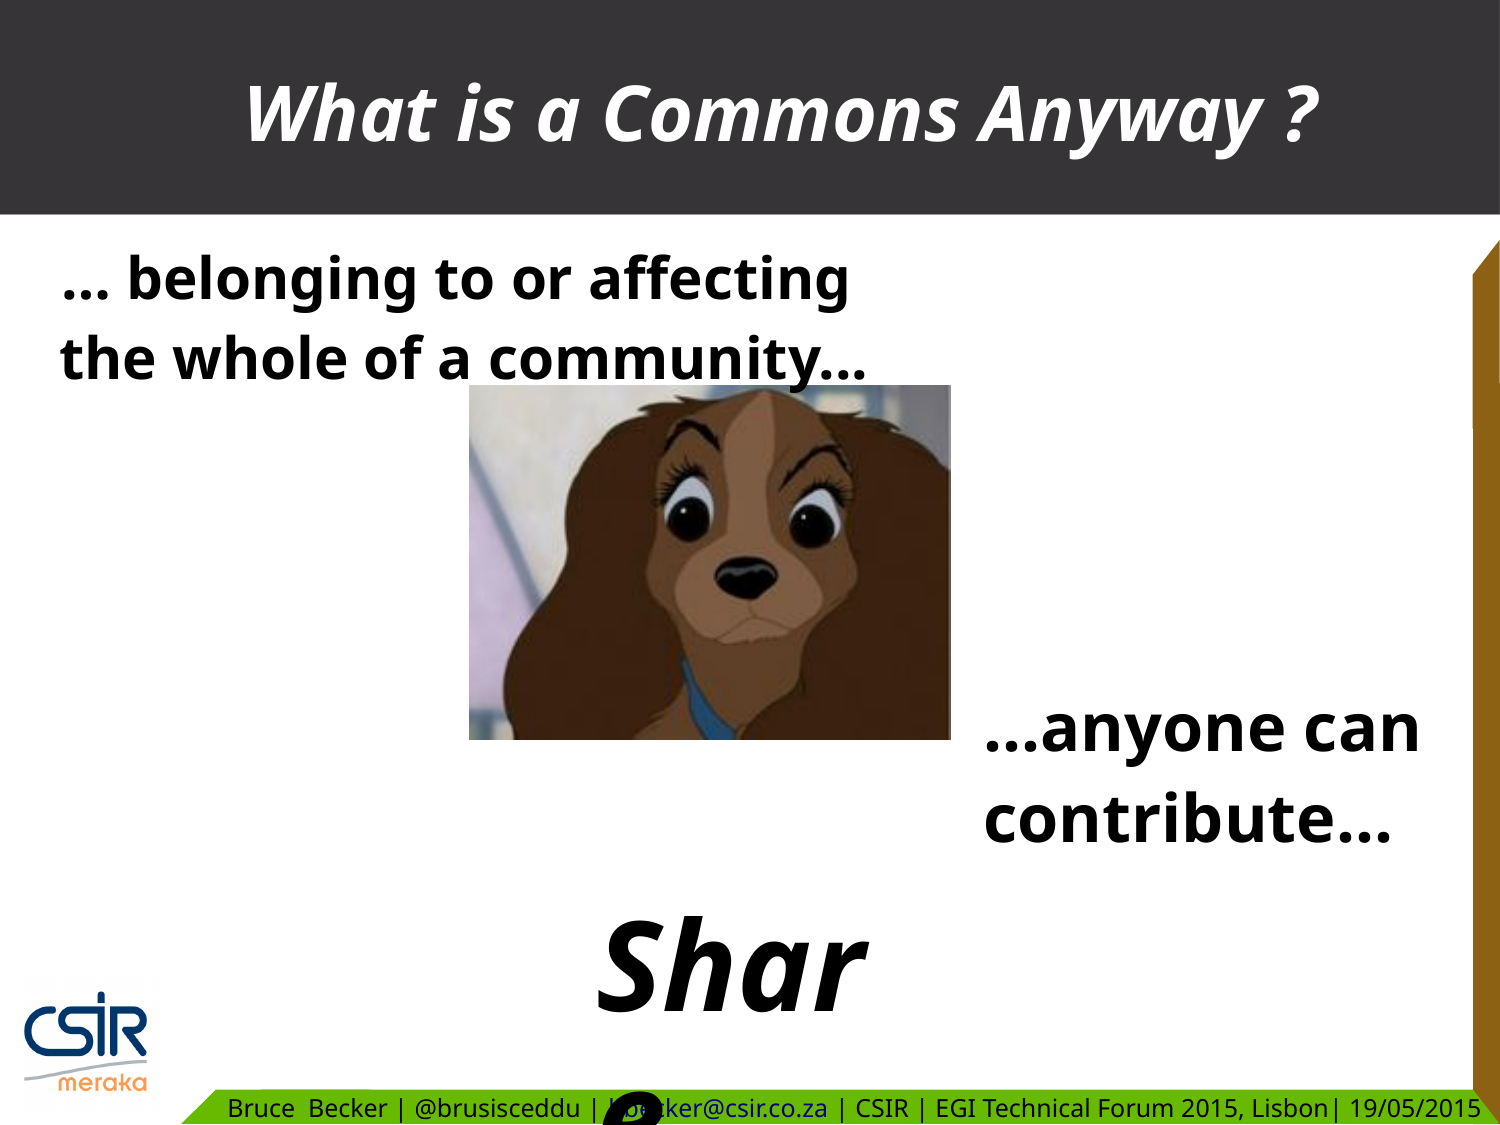

# What is a Commons Anyway ?
… belonging to or affecting
the whole of a community...
...anyone can contribute...
Share